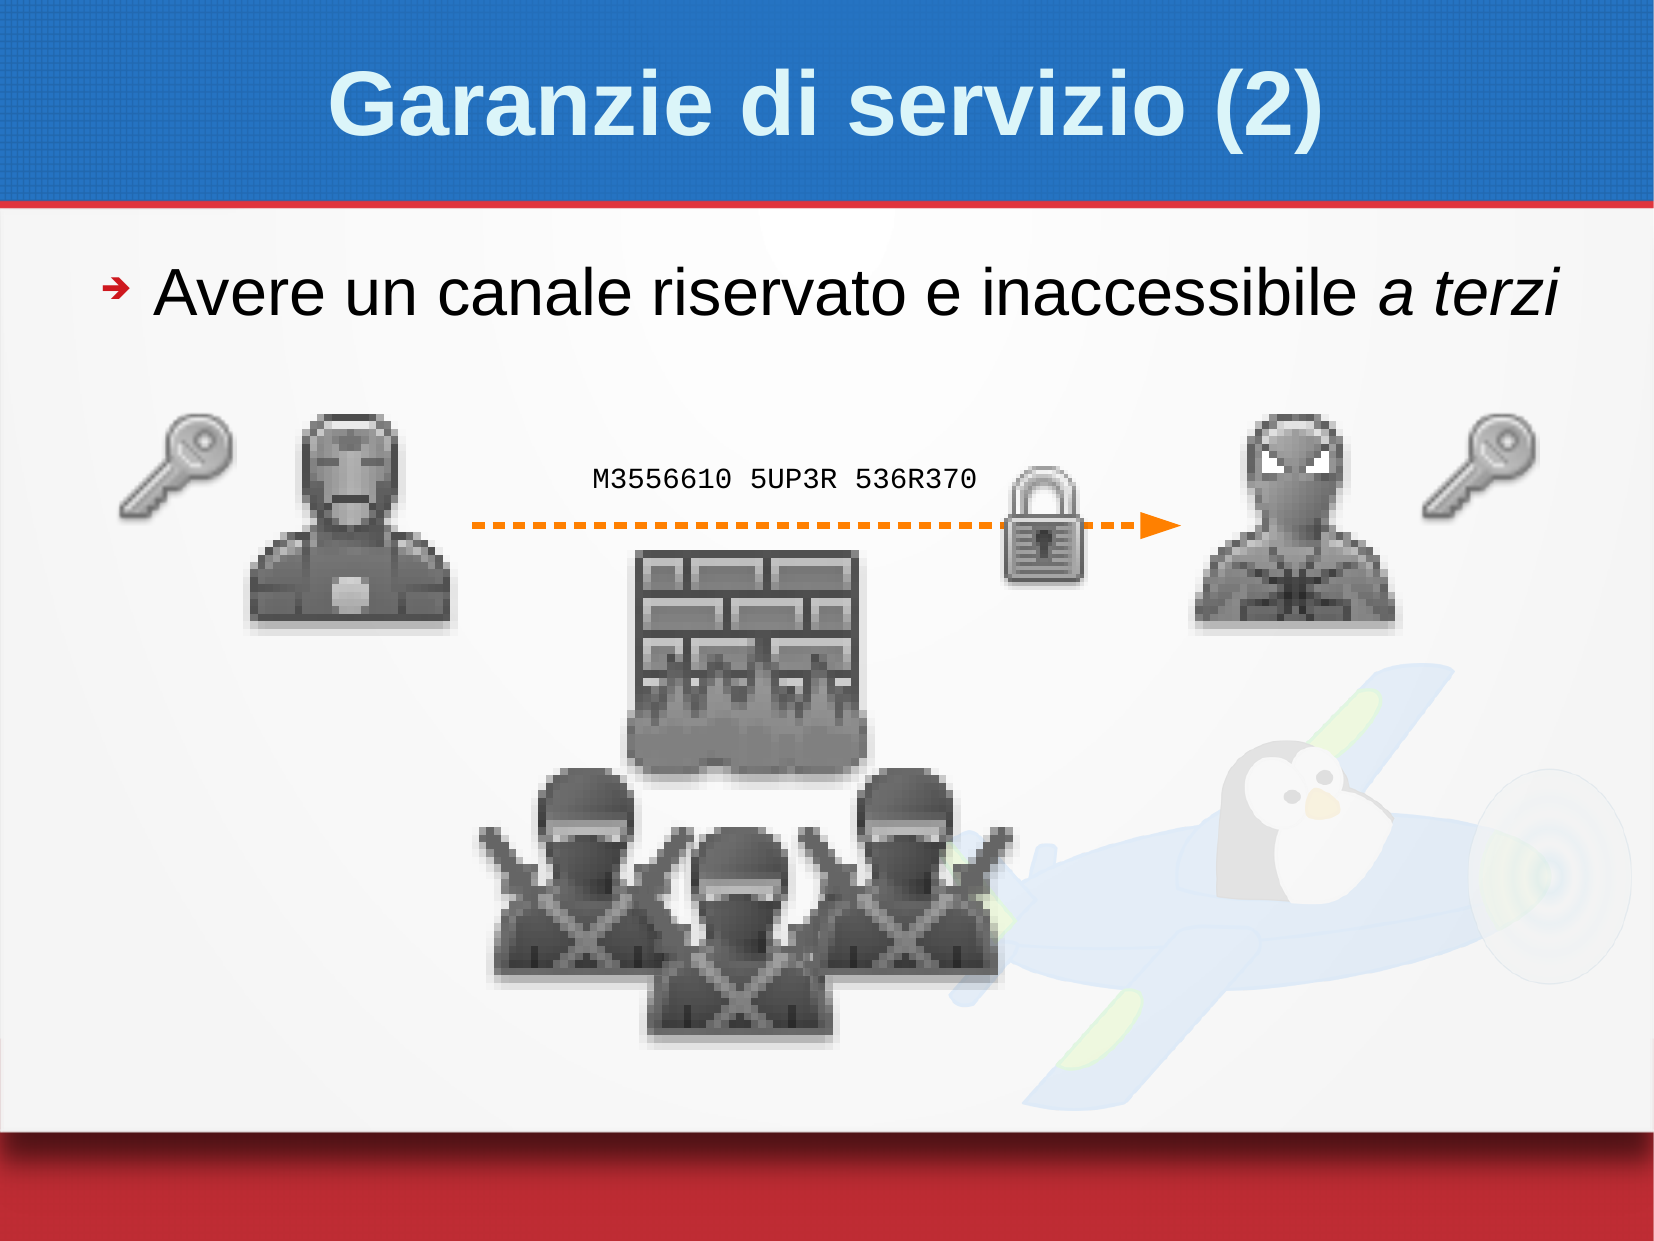

# Garanzie di servizio (2)
Avere un canale riservato e inaccessibile a terzi
M3556610 5UP3R 536R370